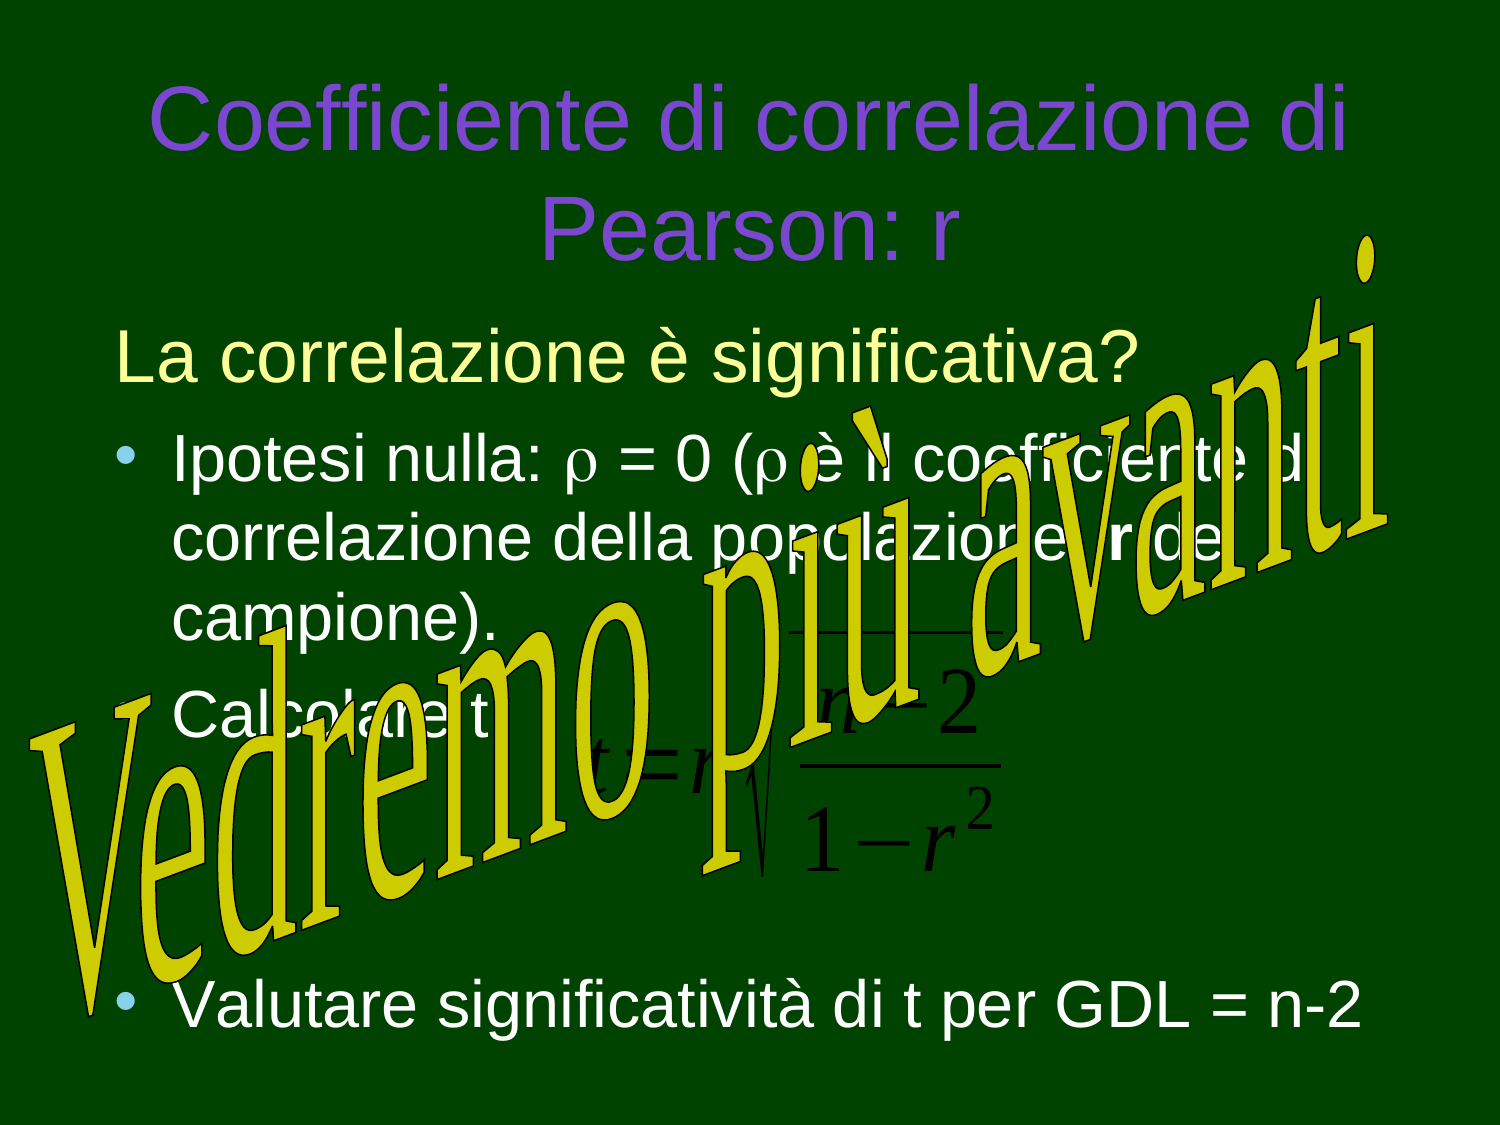

Coefficiente di correlazione di Pearson: r
Vedremo più avanti
La correlazione è significativa?
Ipotesi nulla:  = 0 ( è il coefficiente di correlazione della popolazione, r del campione).
Calcolare t:
Valutare significatività di t per GDL = n-2